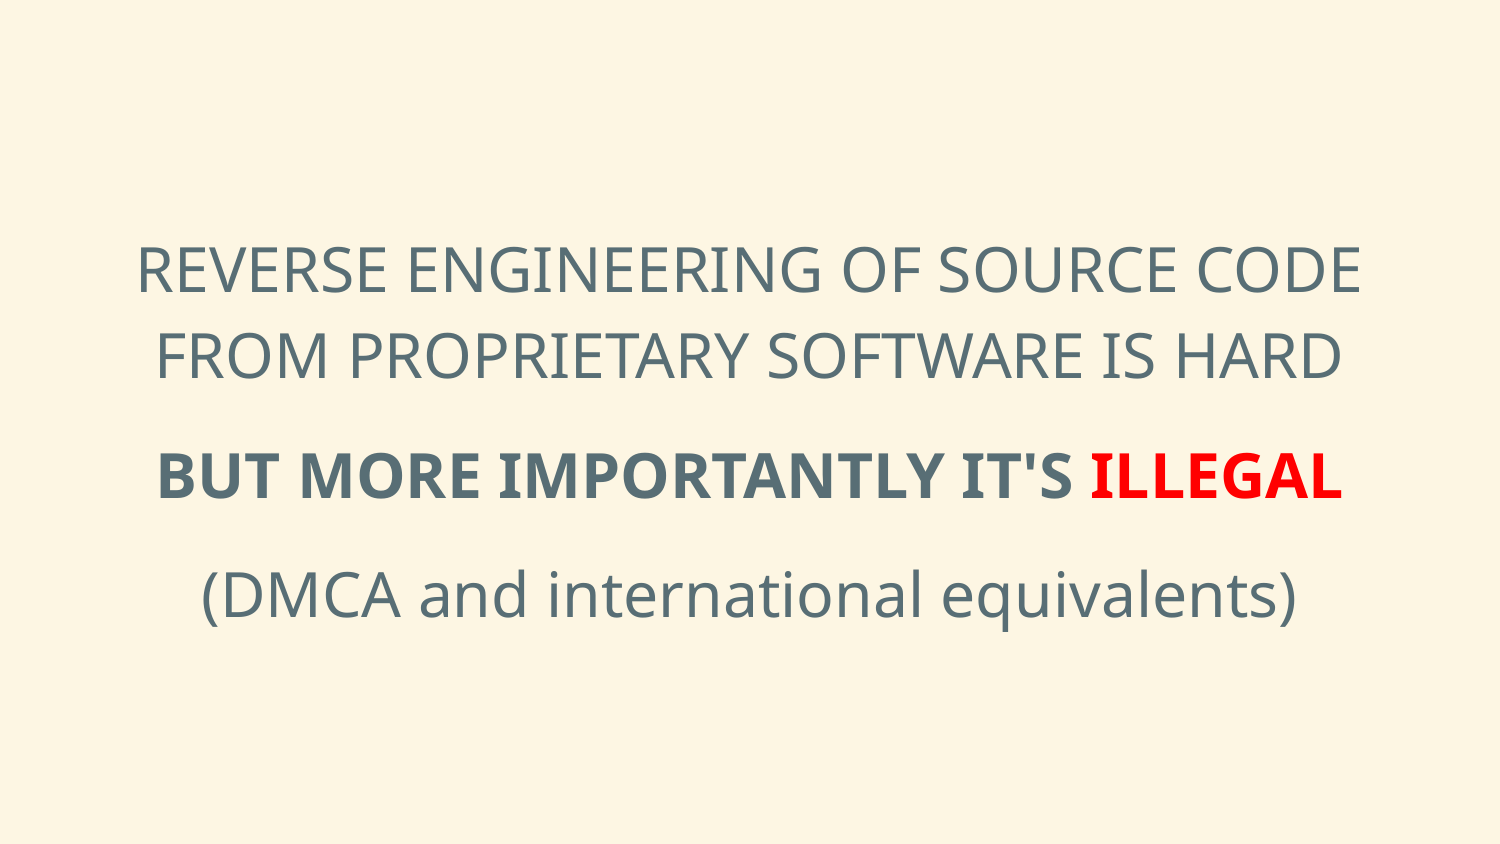

# REVERSE ENGINEERING OF SOURCE CODE FROM PROPRIETARY SOFTWARE IS HARD
BUT MORE IMPORTANTLY IT'S ILLEGAL
(DMCA and international equivalents)